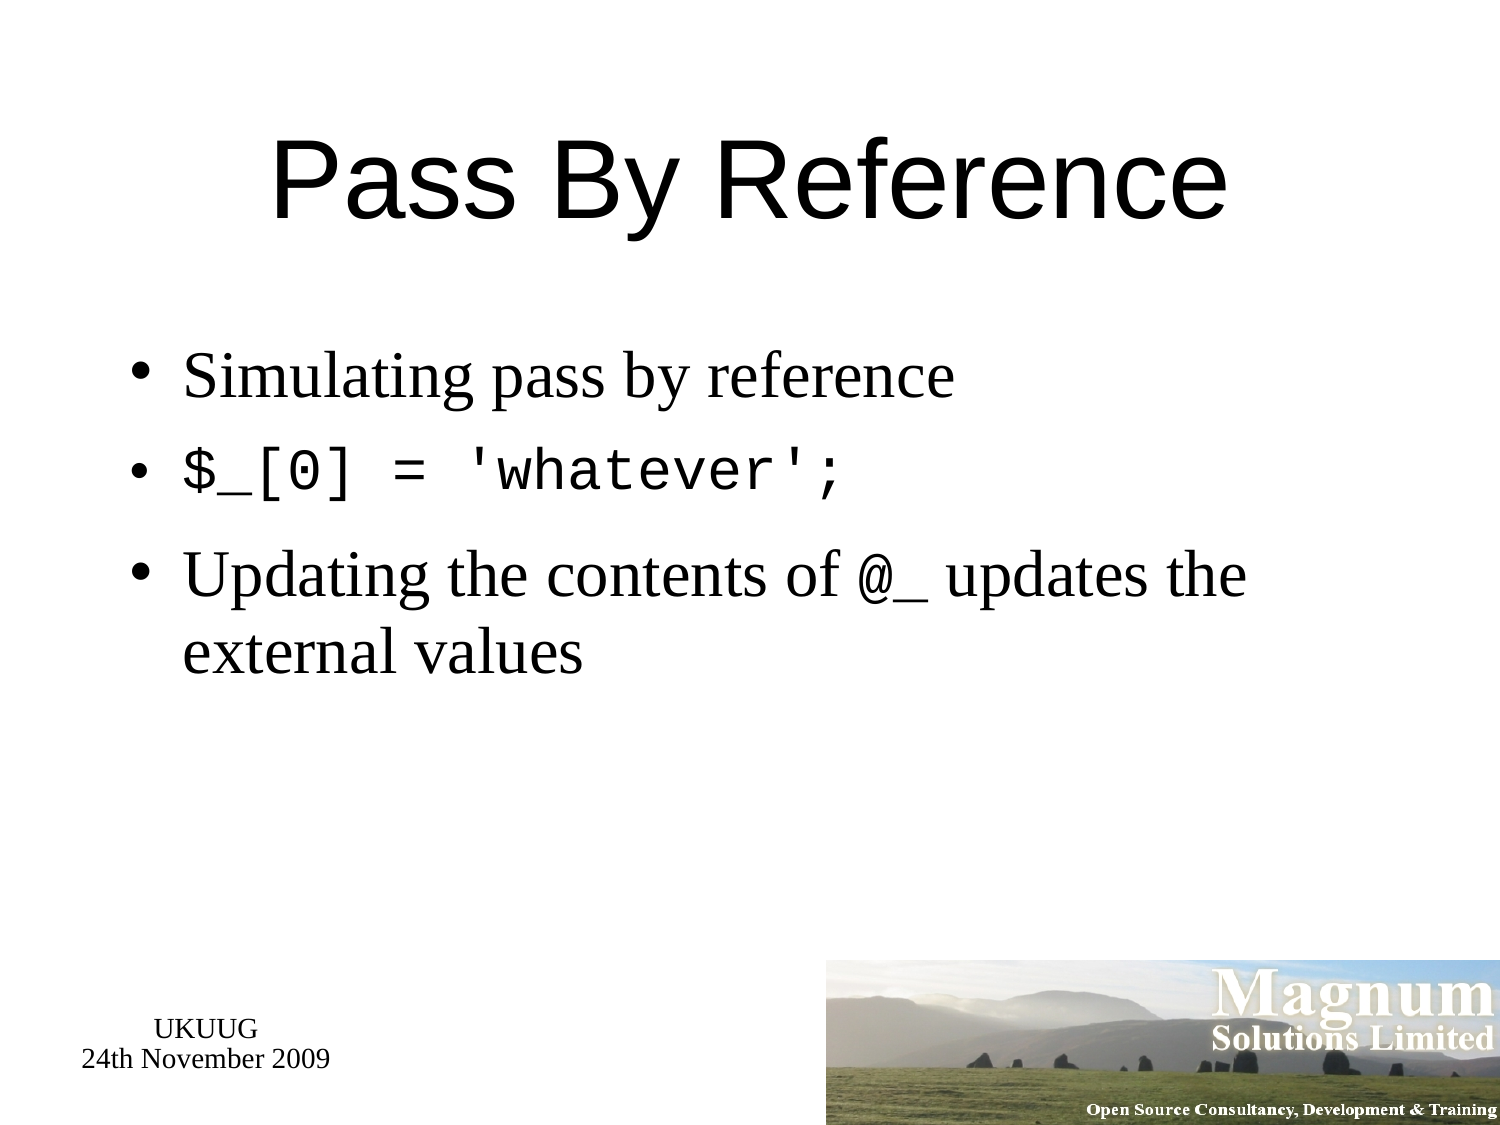

# Pass By Reference
Simulating pass by reference
$_[0] = 'whatever';
Updating the contents of @_ updates the external values
111